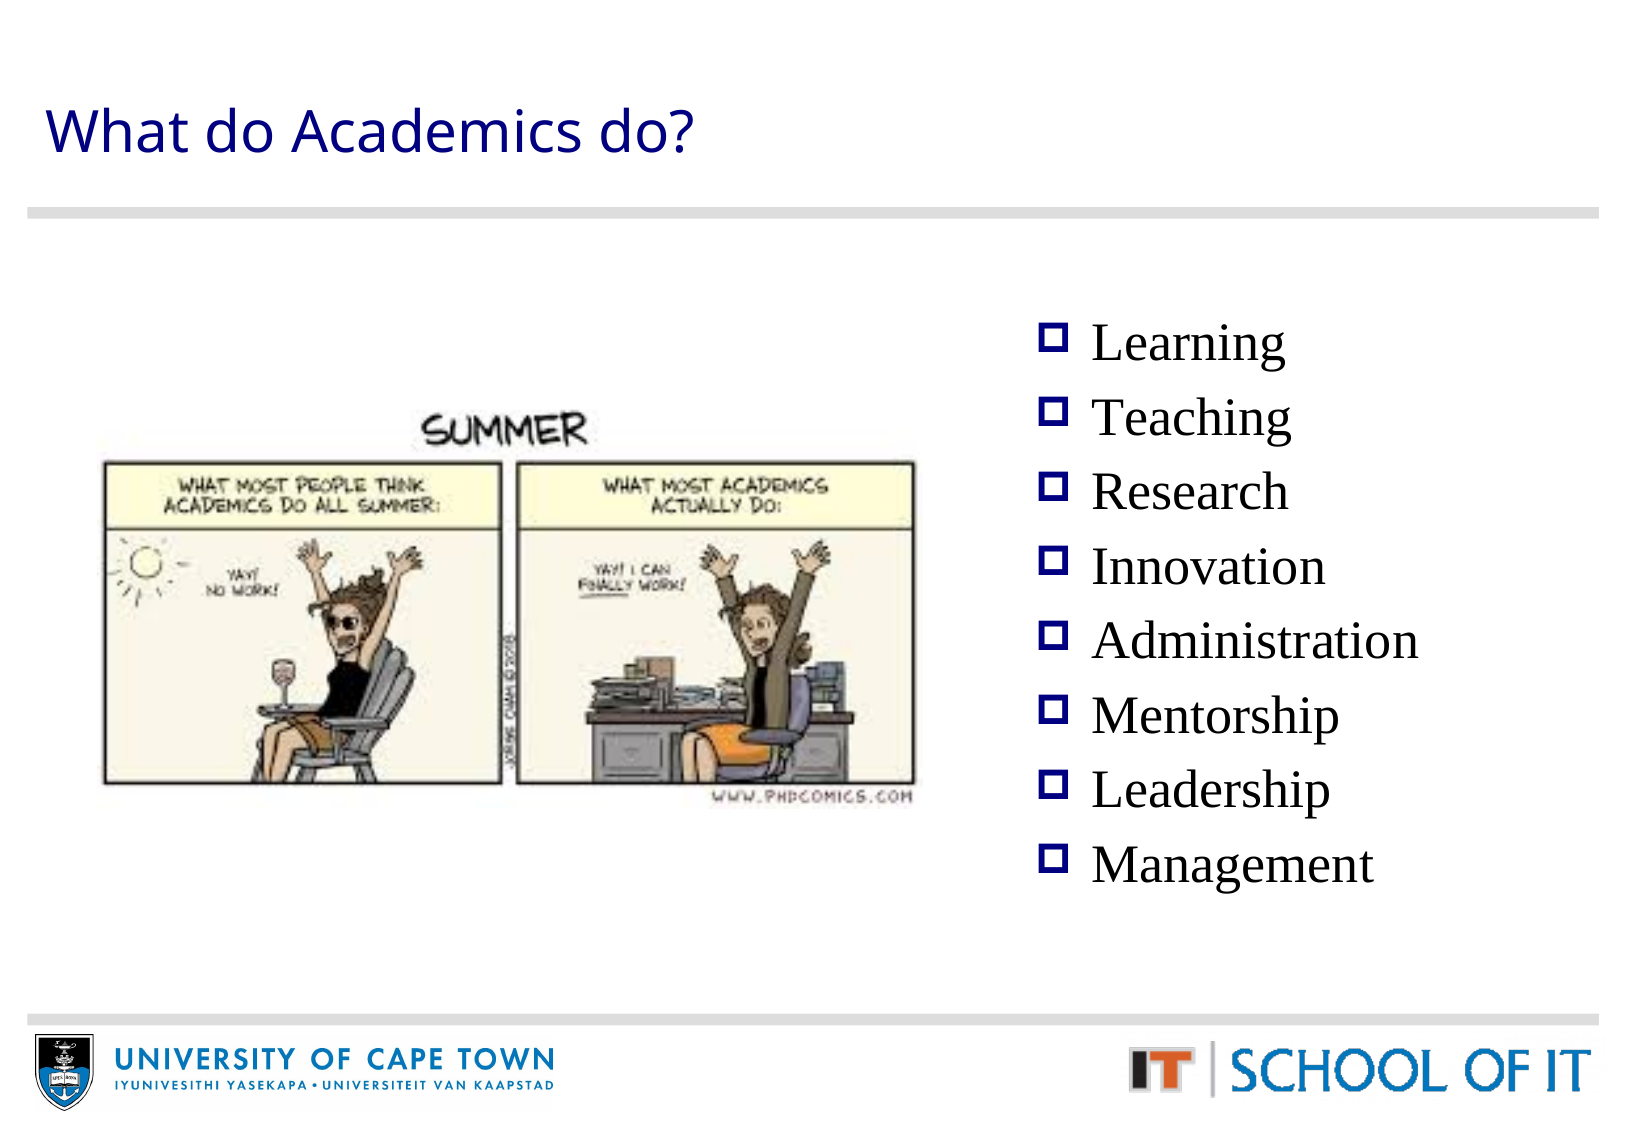

# What do Academics do?
Learning
Teaching
Research
Innovation
Administration
Mentorship
Leadership
Management